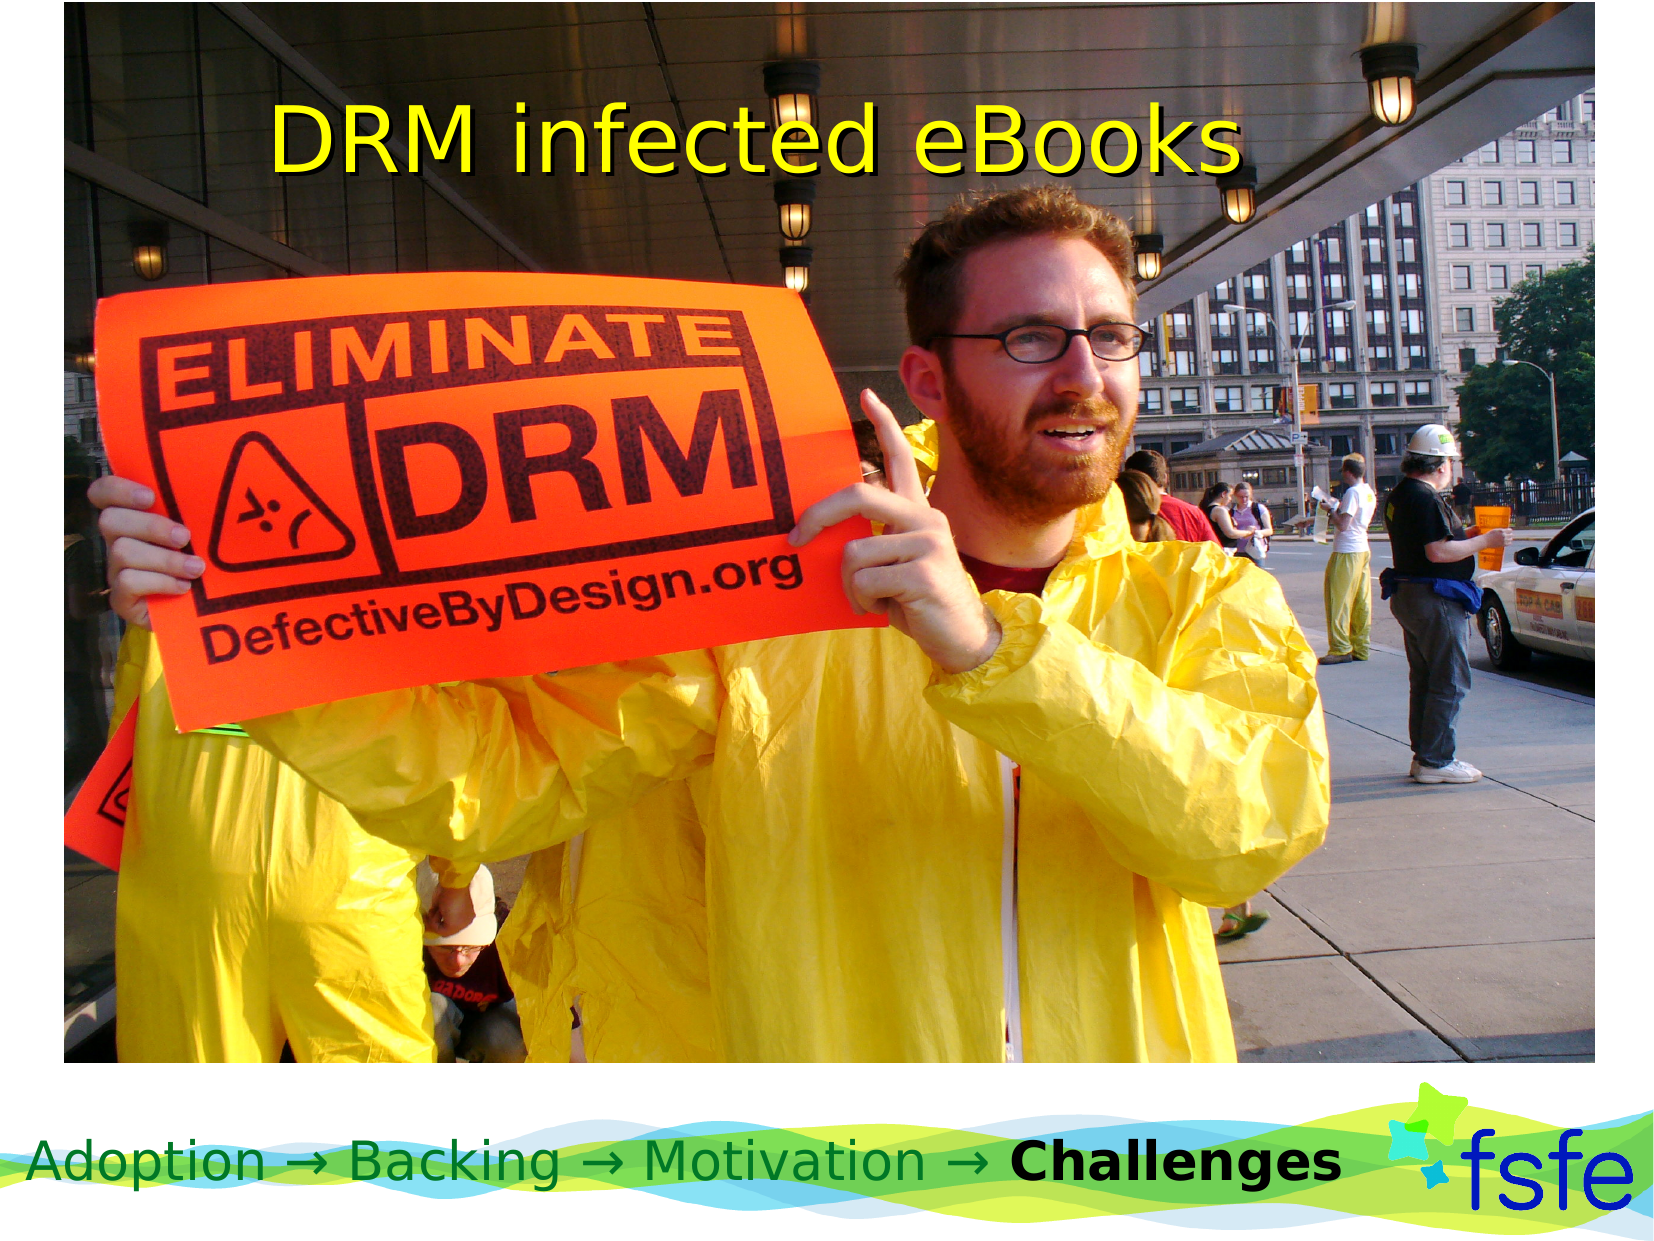

DRM infected eBooks
# Adoption → Backing → Motivation → Challenges